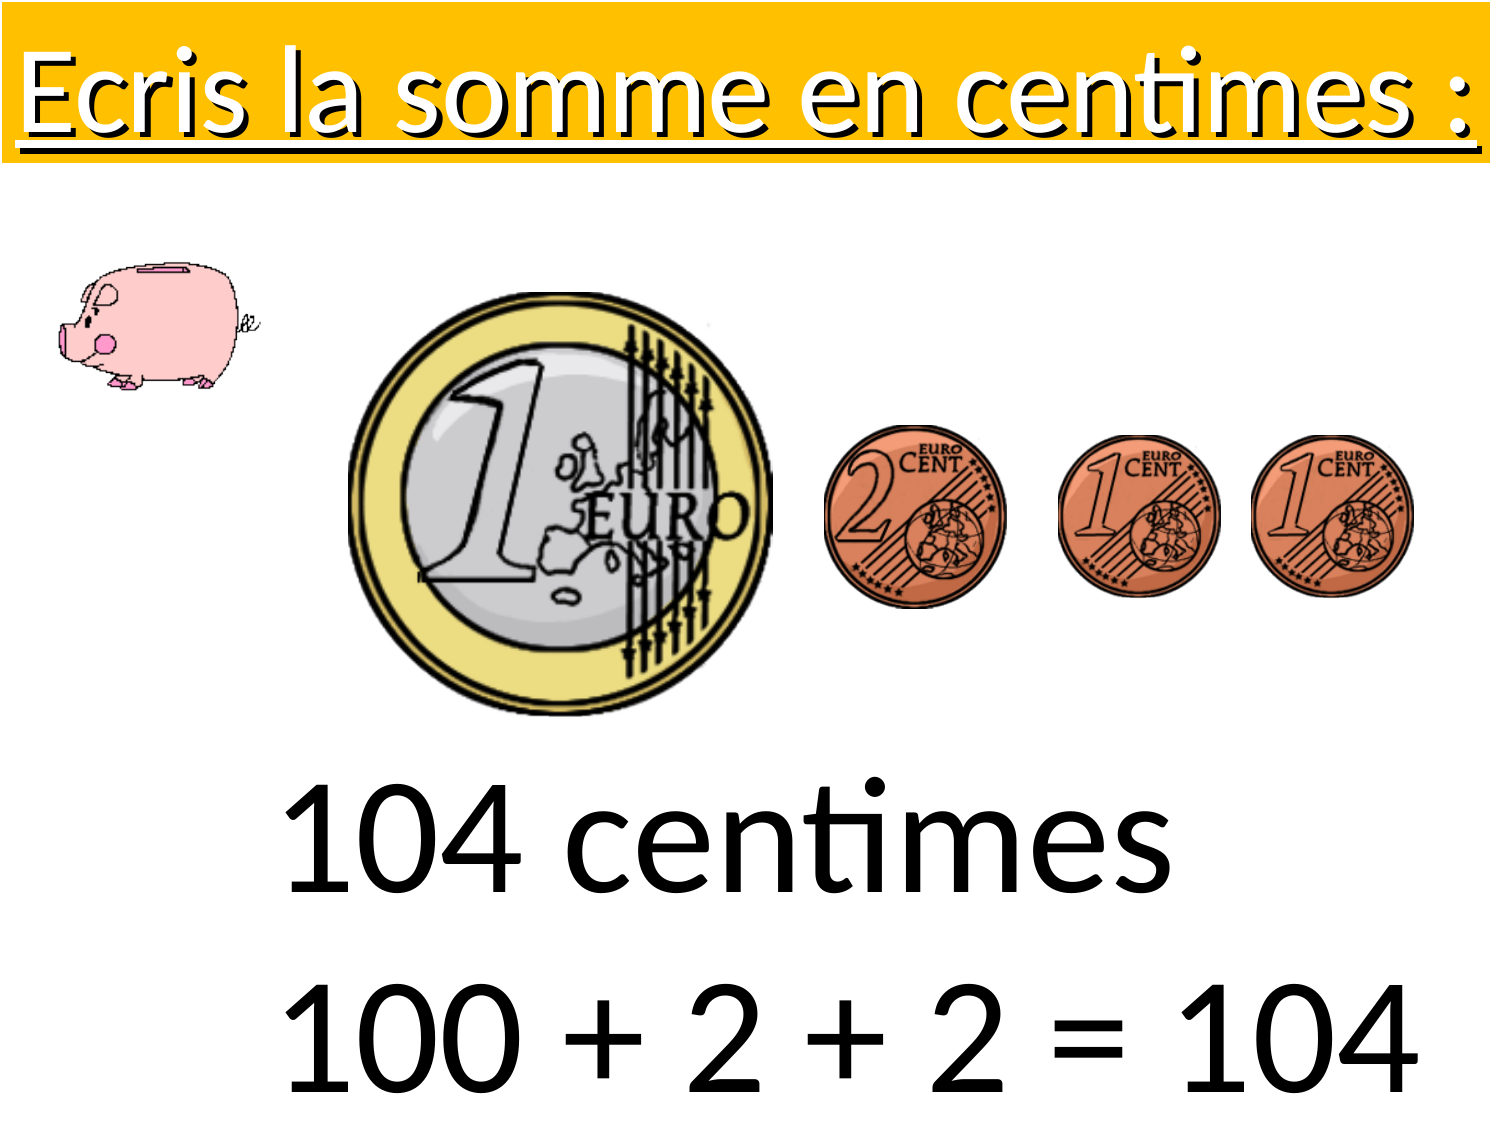

Ecris la somme en centimes :
104 centimes
100 + 2 + 2 = 104